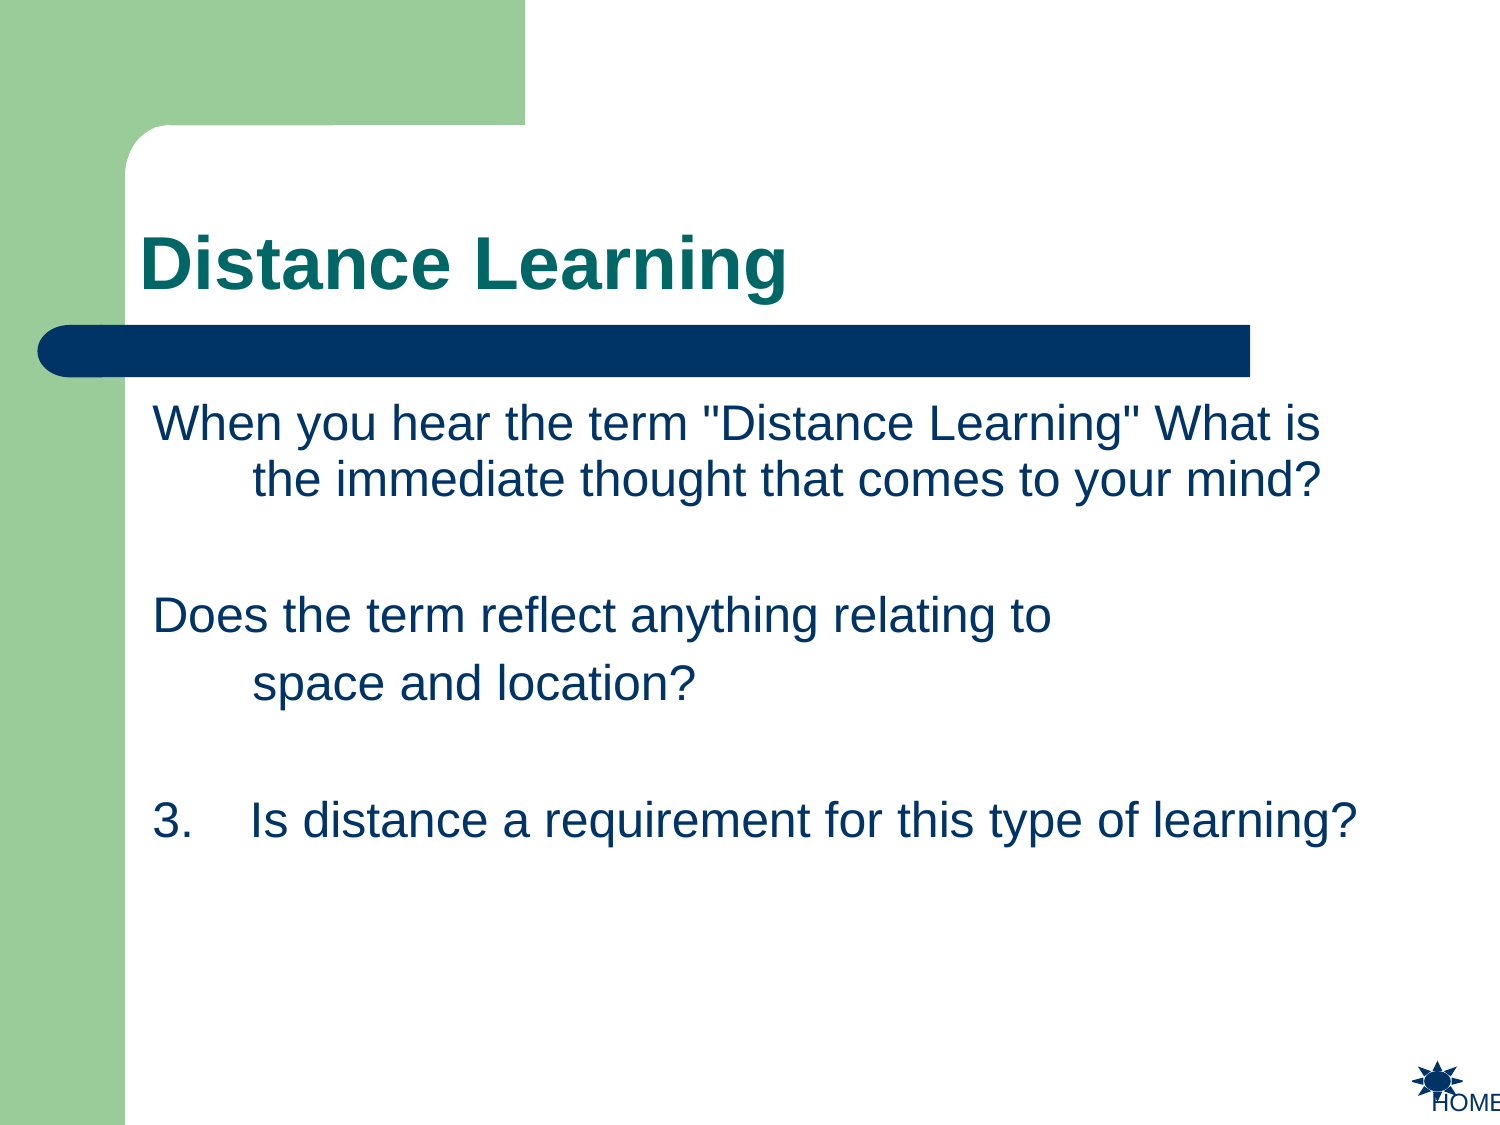

# Distance Learning
When you hear the term "Distance Learning" What is the immediate thought that comes to your mind?
Does the term reflect anything relating to
	space and location?
3. Is distance a requirement for this type of learning?
HOME